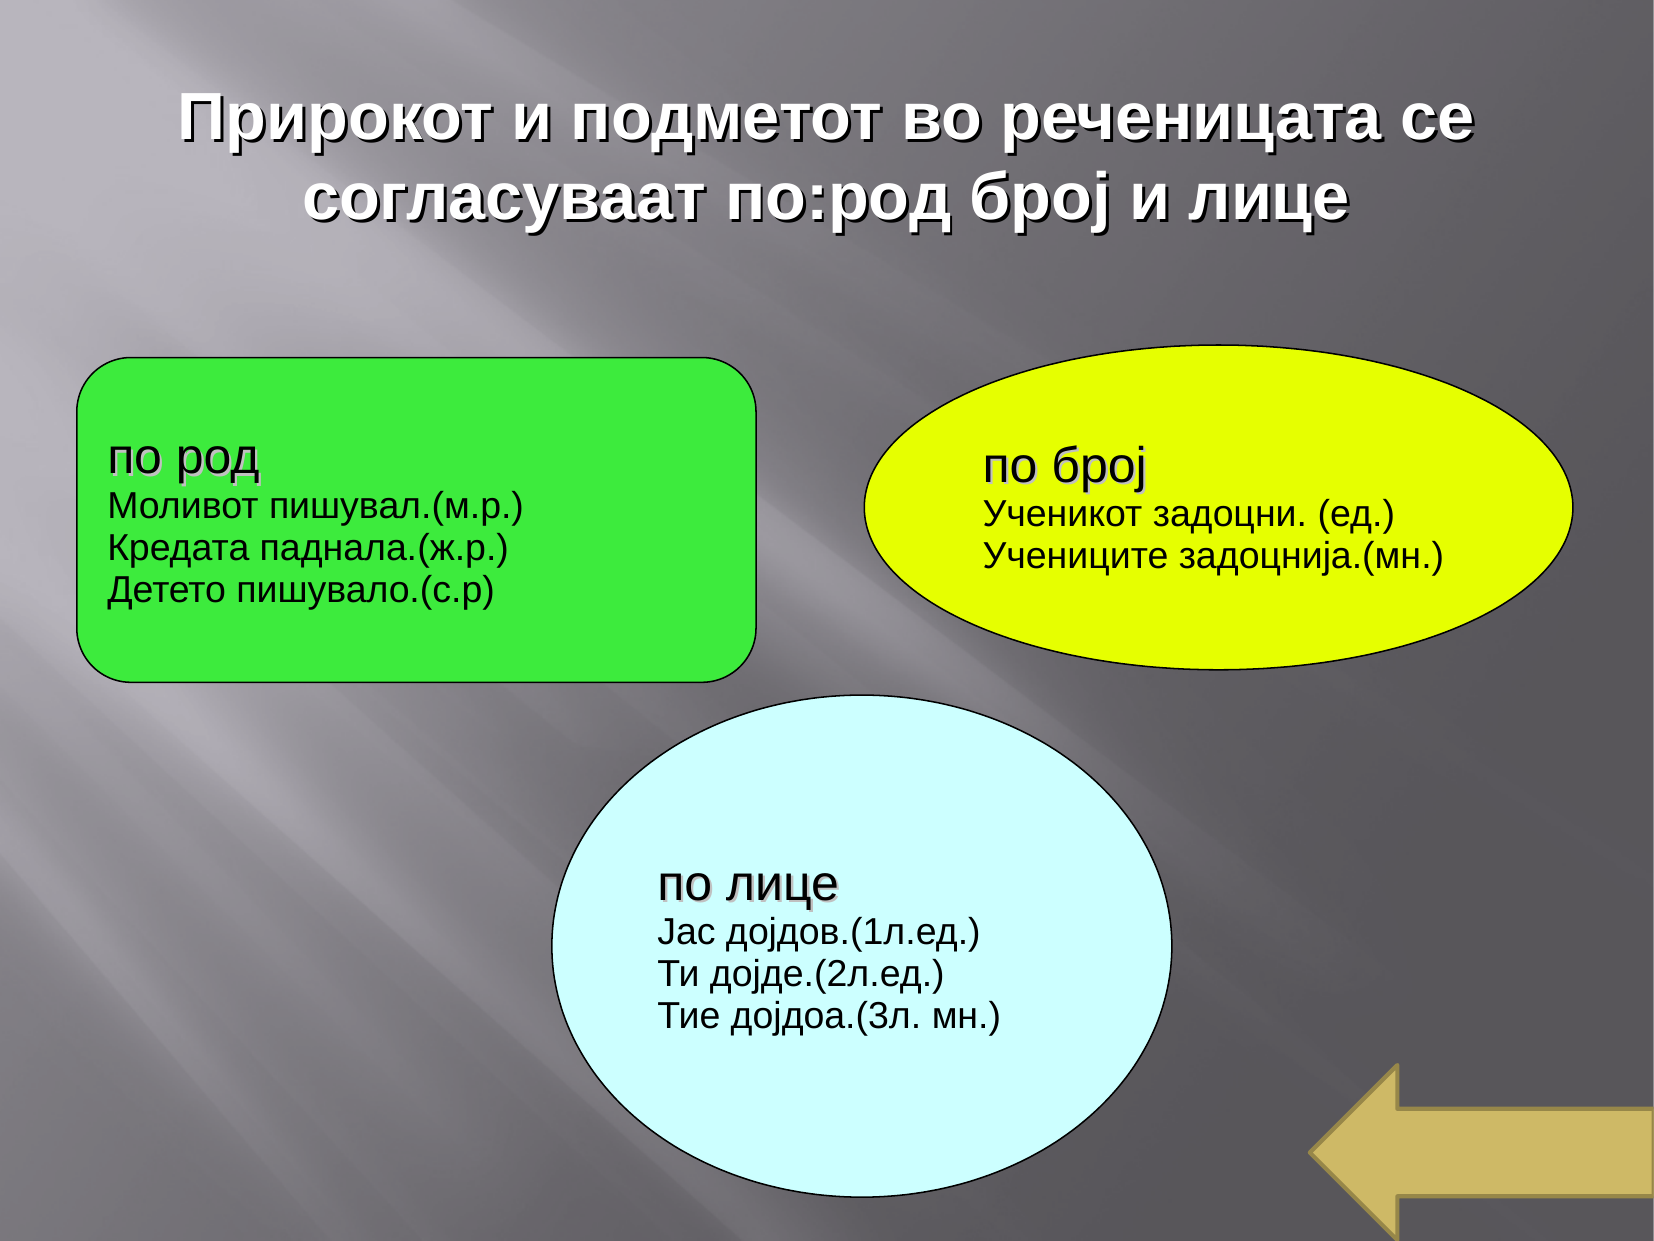

# Прирокот и подметот во реченицата се согласуваат по:род број и лице
по број
Ученикот задоцни. (ед.)‏
Учениците задоцнија.(мн.)‏
по род
Моливот пишувал.(м.р.)‏
Кредата паднала.(ж.р.)‏
Детето пишувало.(с.р)‏
по лице
Јас дојдов.(1л.ед.)‏
Ти дојде.(2л.ед.)‏
Тие дојдоа.(3л. мн.)‏